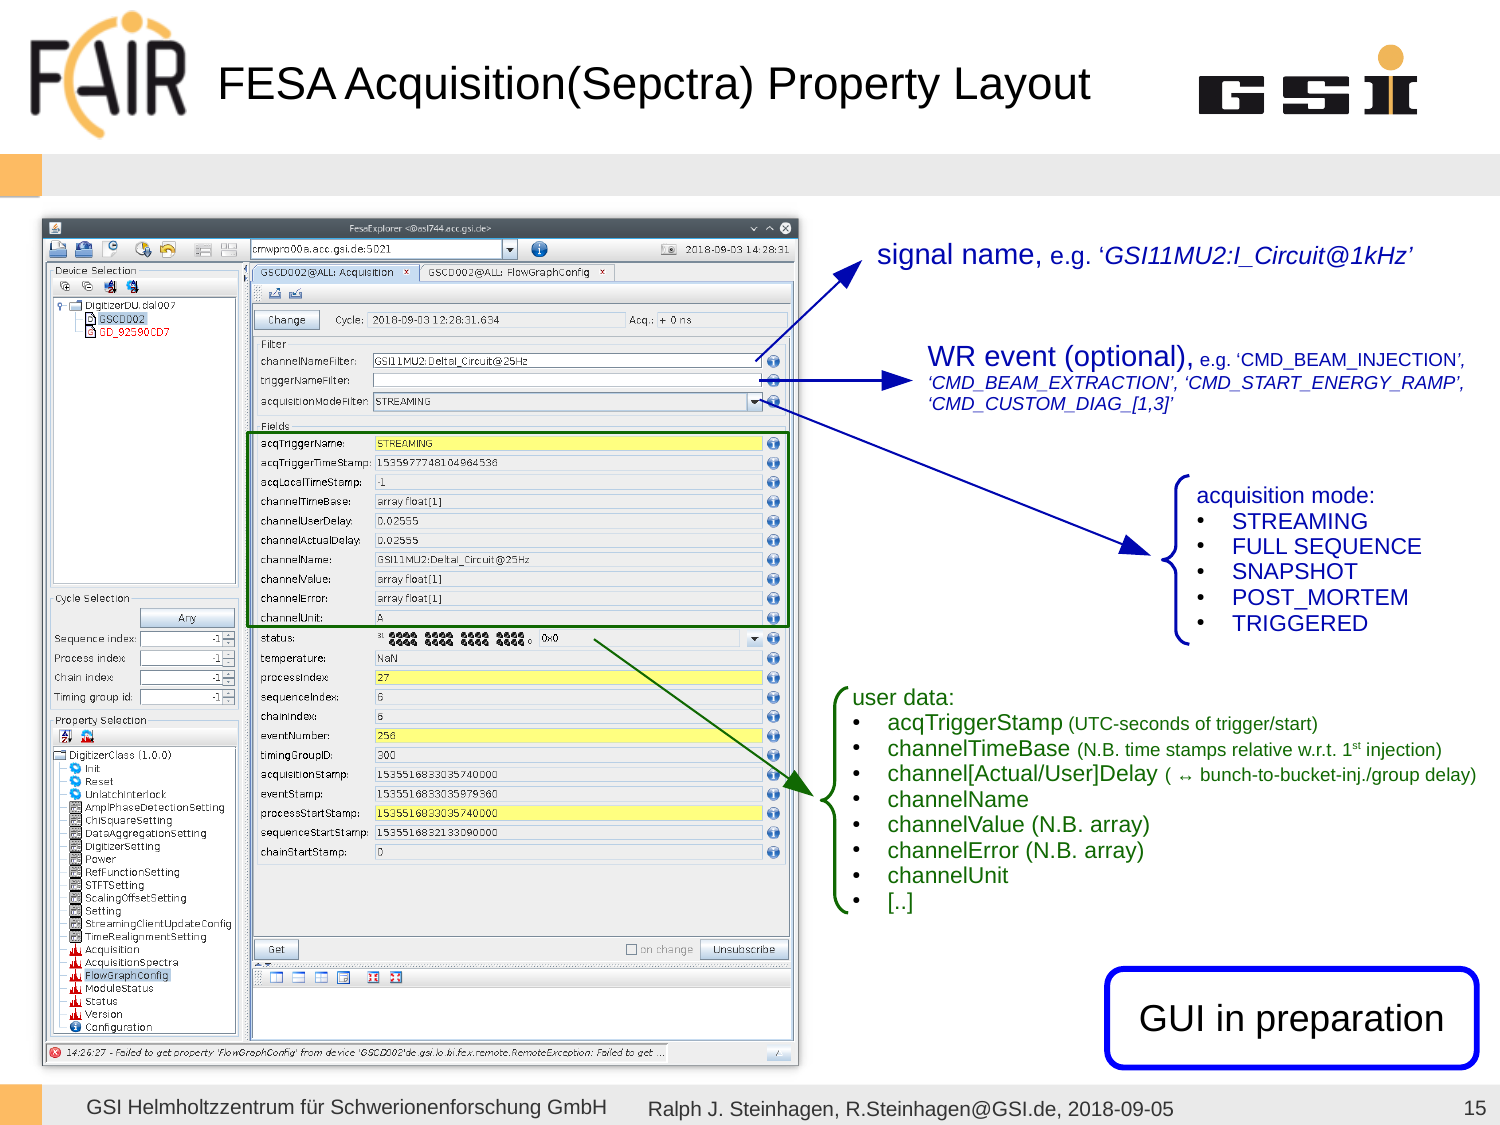

# FESA Acquisition(Sepctra) Property Layout
signal name, e.g. ‘GSI11MU2:I_Circuit@1kHz’
WR event (optional), e.g. ‘CMD_BEAM_INJECTION’, ‘CMD_BEAM_EXTRACTION’, ‘CMD_START_ENERGY_RAMP’, ‘CMD_CUSTOM_DIAG_[1,3]’
acquisition mode:
STREAMING
FULL SEQUENCE
SNAPSHOT
POST_MORTEM
TRIGGERED
user data:
acqTriggerStamp (UTC-seconds of trigger/start)
channelTimeBase (N.B. time stamps relative w.r.t. 1st injection)
channel[Actual/User]Delay ( ↔ bunch-to-bucket-inj./group delay)
channelName
channelValue (N.B. array)
channelError (N.B. array)
channelUnit
[..]
GUI in preparation